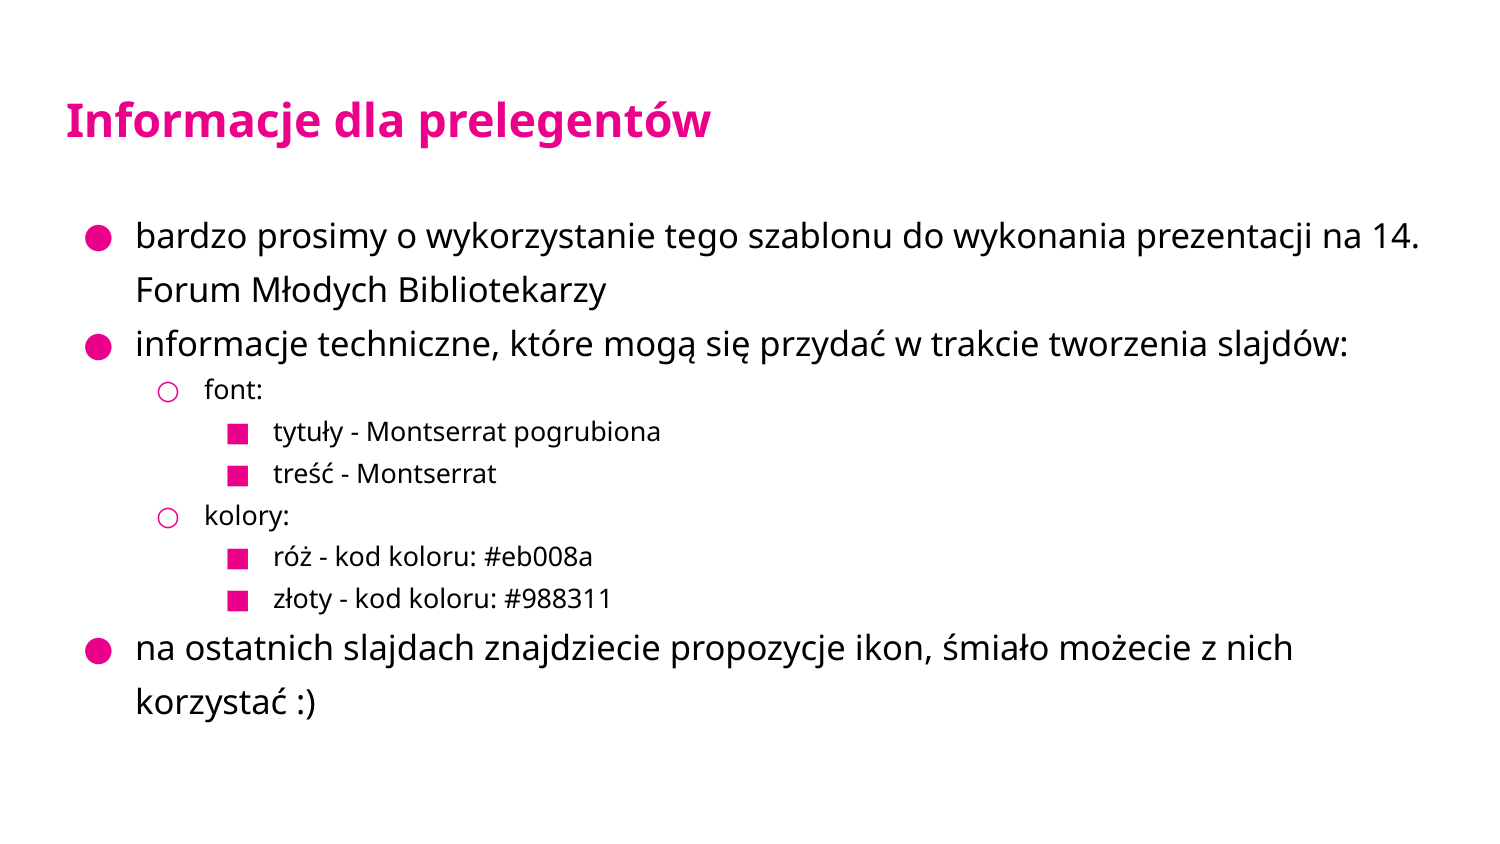

# Informacje dla prelegentów
bardzo prosimy o wykorzystanie tego szablonu do wykonania prezentacji na 14. Forum Młodych Bibliotekarzy
informacje techniczne, które mogą się przydać w trakcie tworzenia slajdów:
font:
tytuły - Montserrat pogrubiona
treść - Montserrat
kolory:
róż - kod koloru: #eb008a
złoty - kod koloru: #988311
na ostatnich slajdach znajdziecie propozycje ikon, śmiało możecie z nich korzystać :)